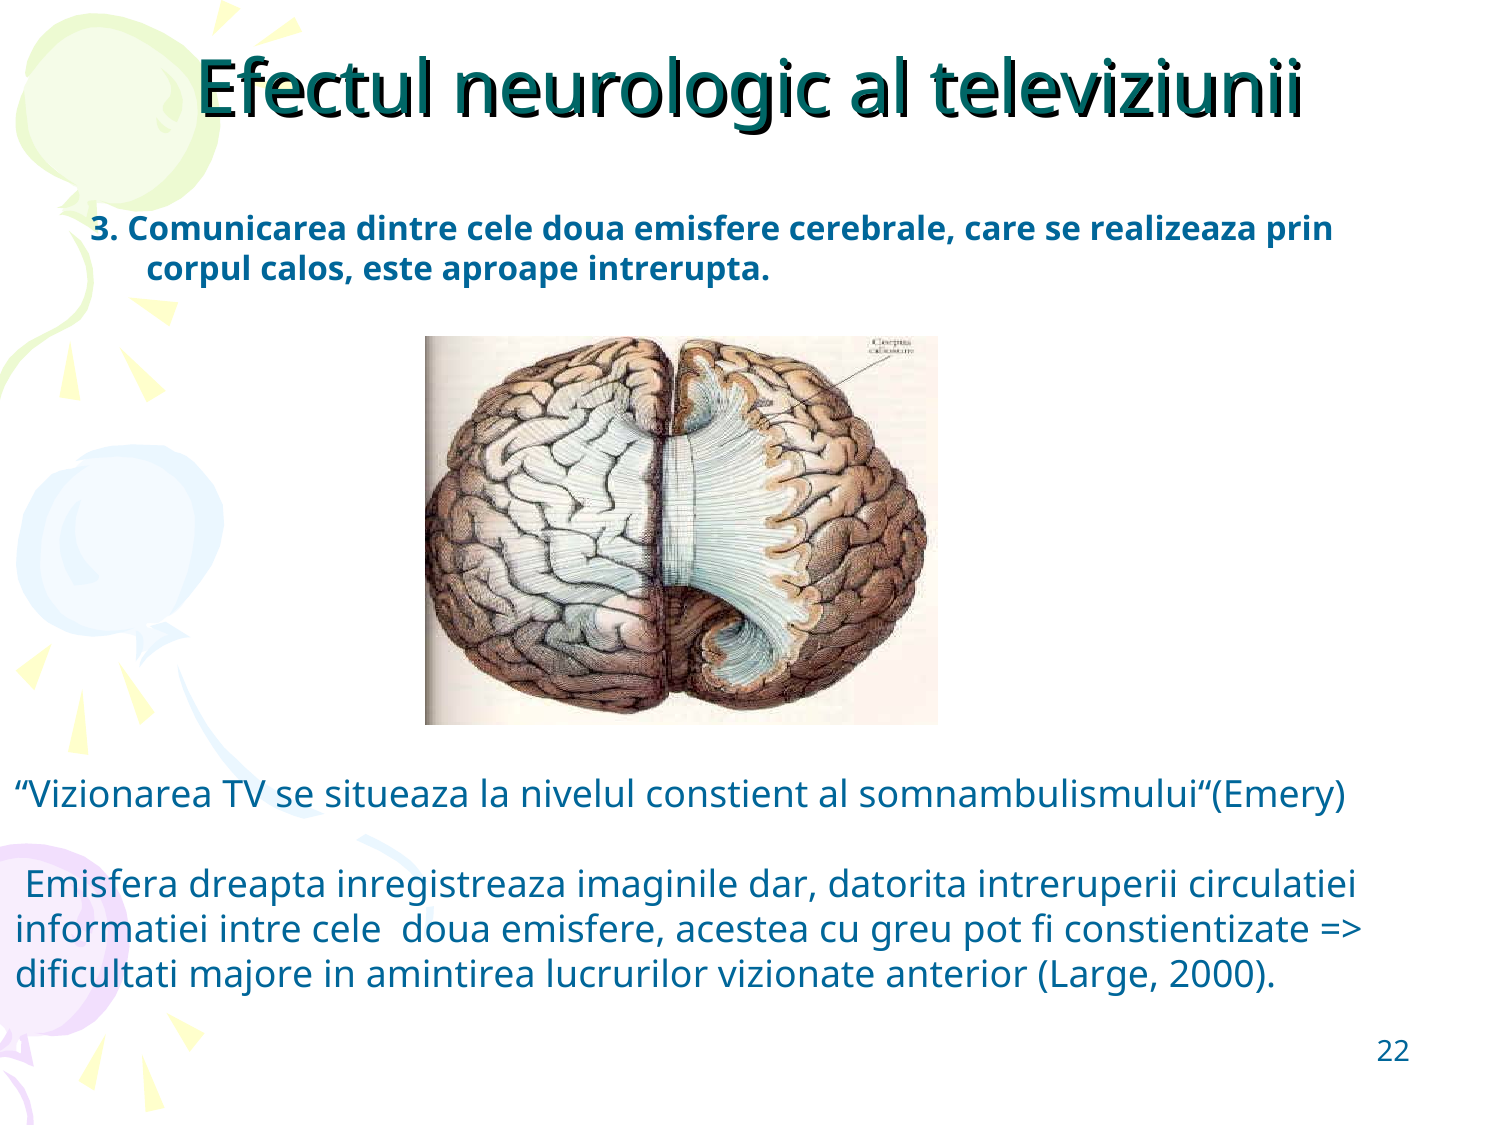

Efectul neurologic al televiziunii
3. Comunicarea dintre cele doua emisfere cerebrale, care se realizeaza prin corpul calos, este aproape intrerupta.
“Vizionarea TV se situeaza la nivelul constient al somnambulismului“(Emery)
 Emisfera dreapta inregistreaza imaginile dar, datorita intreruperii circulatiei informatiei intre cele doua emisfere, acestea cu greu pot fi constientizate => dificultati majore in amintirea lucrurilor vizionate anterior (Large, 2000).